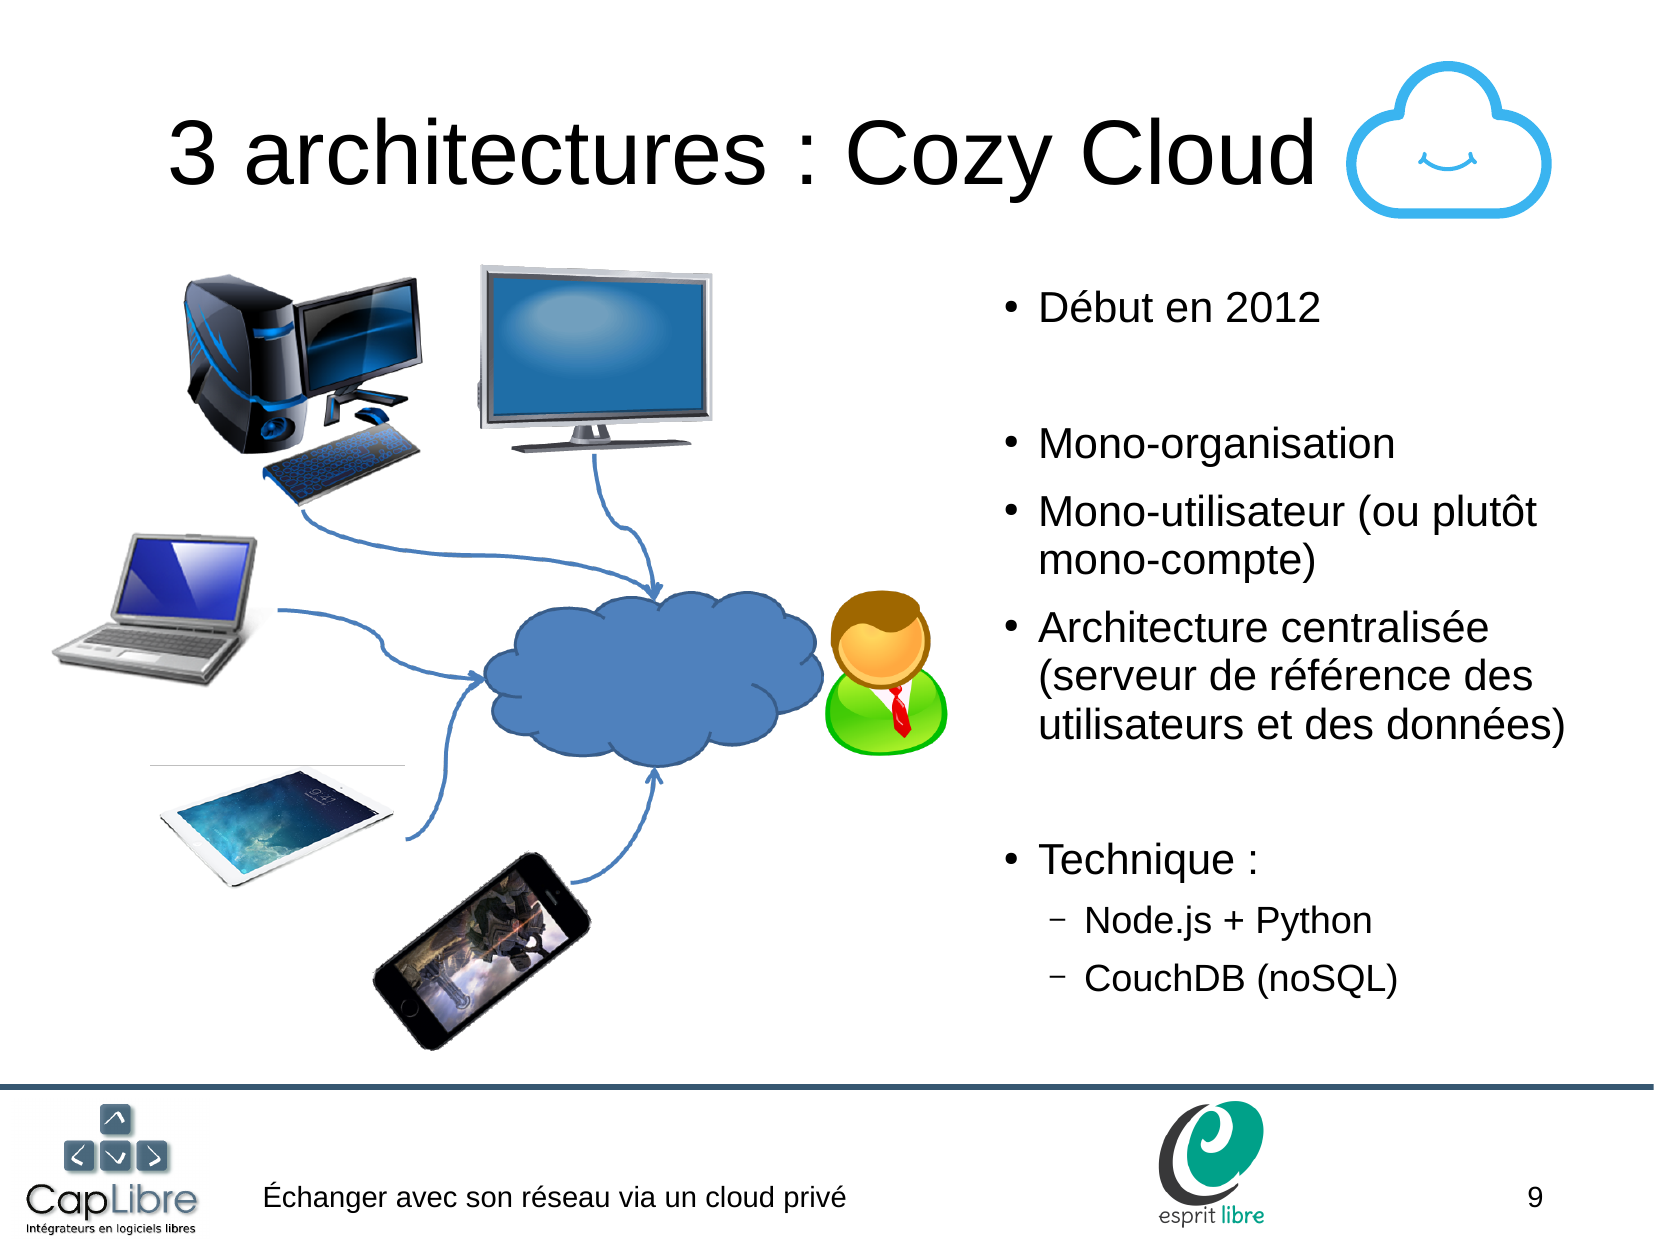

# 3 architectures : Cozy Cloud
Début en 2012
Mono-organisation
Mono-utilisateur (ou plutôt mono-compte)
Architecture centralisée (serveur de référence des utilisateurs et des données)
Technique :
Node.js + Python
CouchDB (noSQL)
Échanger avec son réseau via un cloud privé